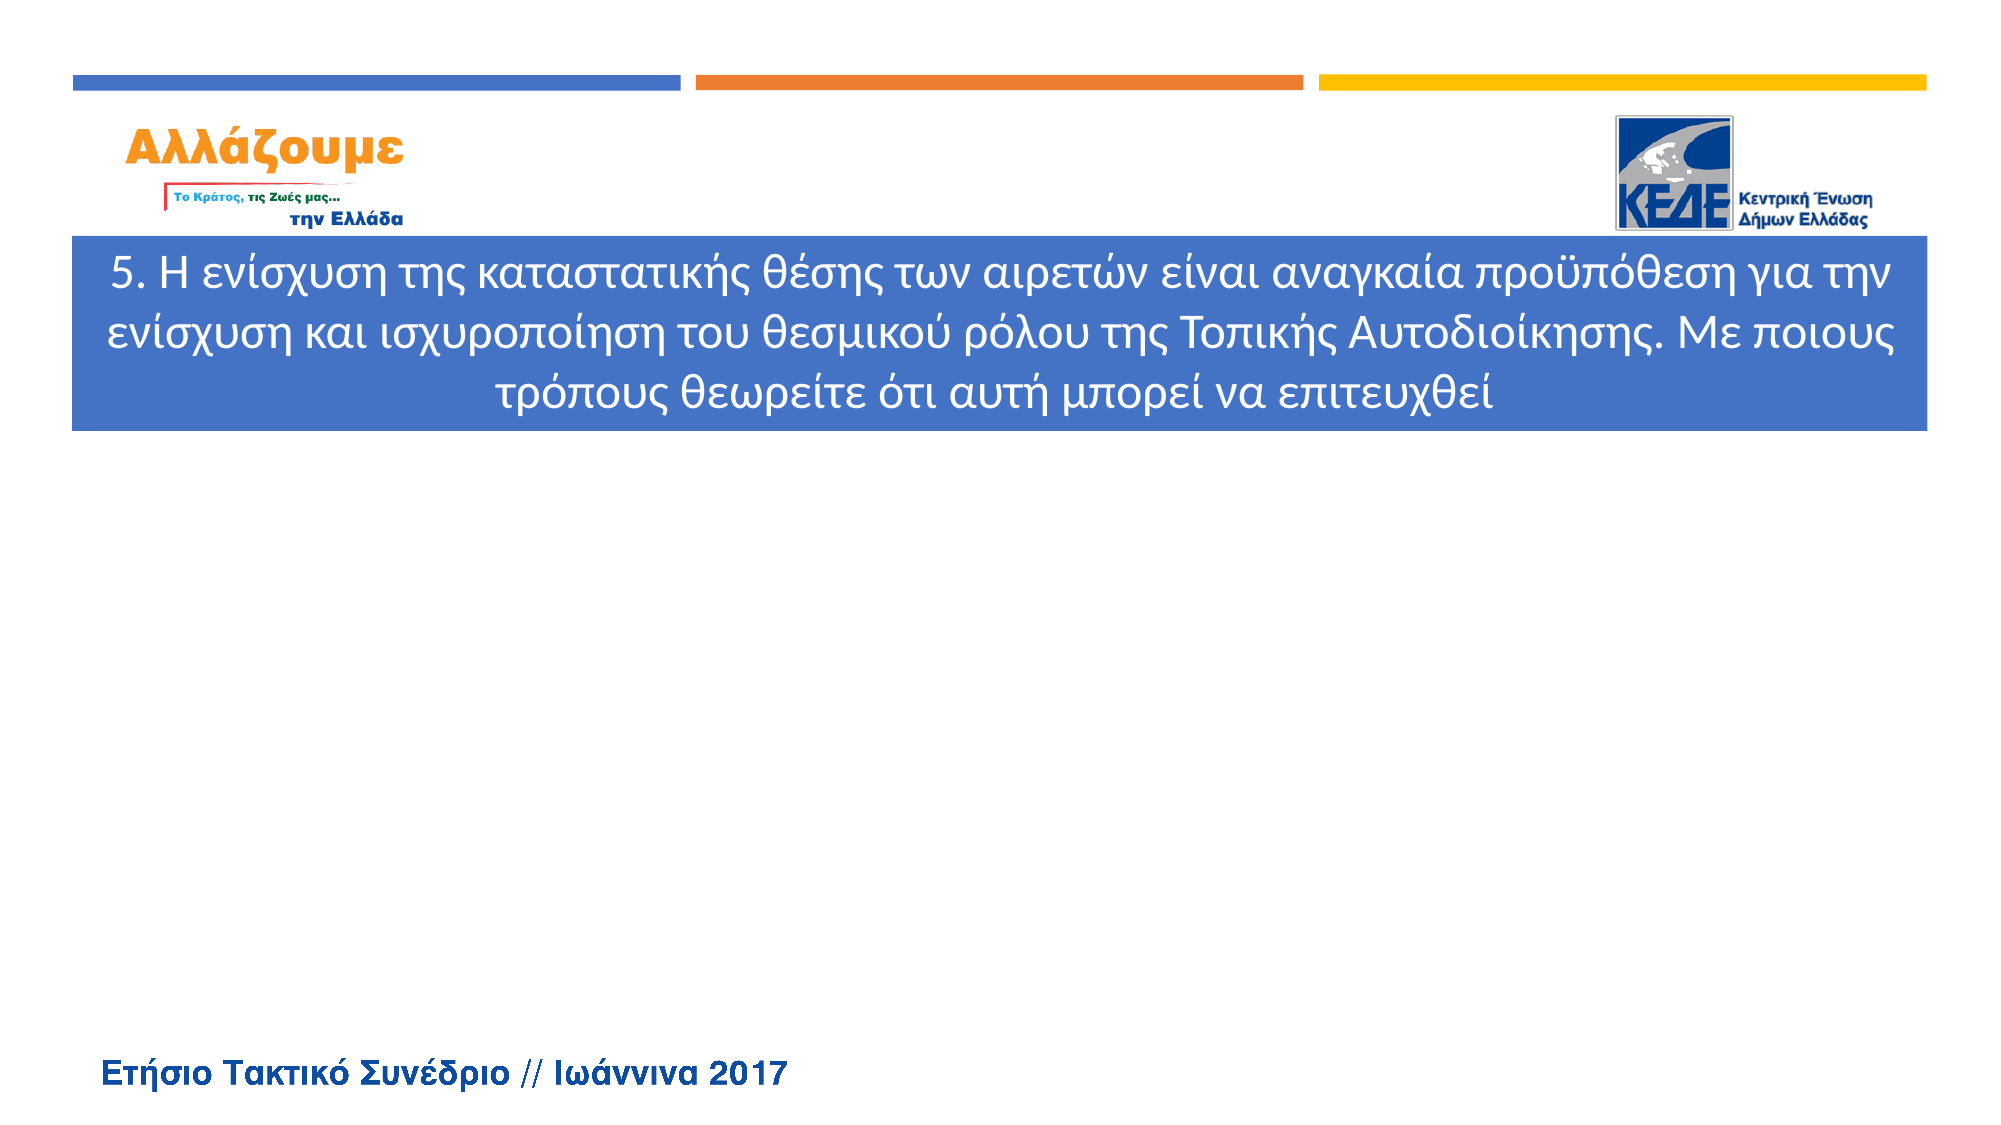

# 5. Η ενίσχυση της καταστατικής θέσης των αιρετών είναι αναγκαία προϋπόθεση για την ενίσχυση και ισχυροποίηση του θεσμικού ρόλου της Τοπικής Αυτοδιοίκησης. Με ποιους τρόπους θεωρείτε ότι αυτή μπορεί να επιτευχθεί